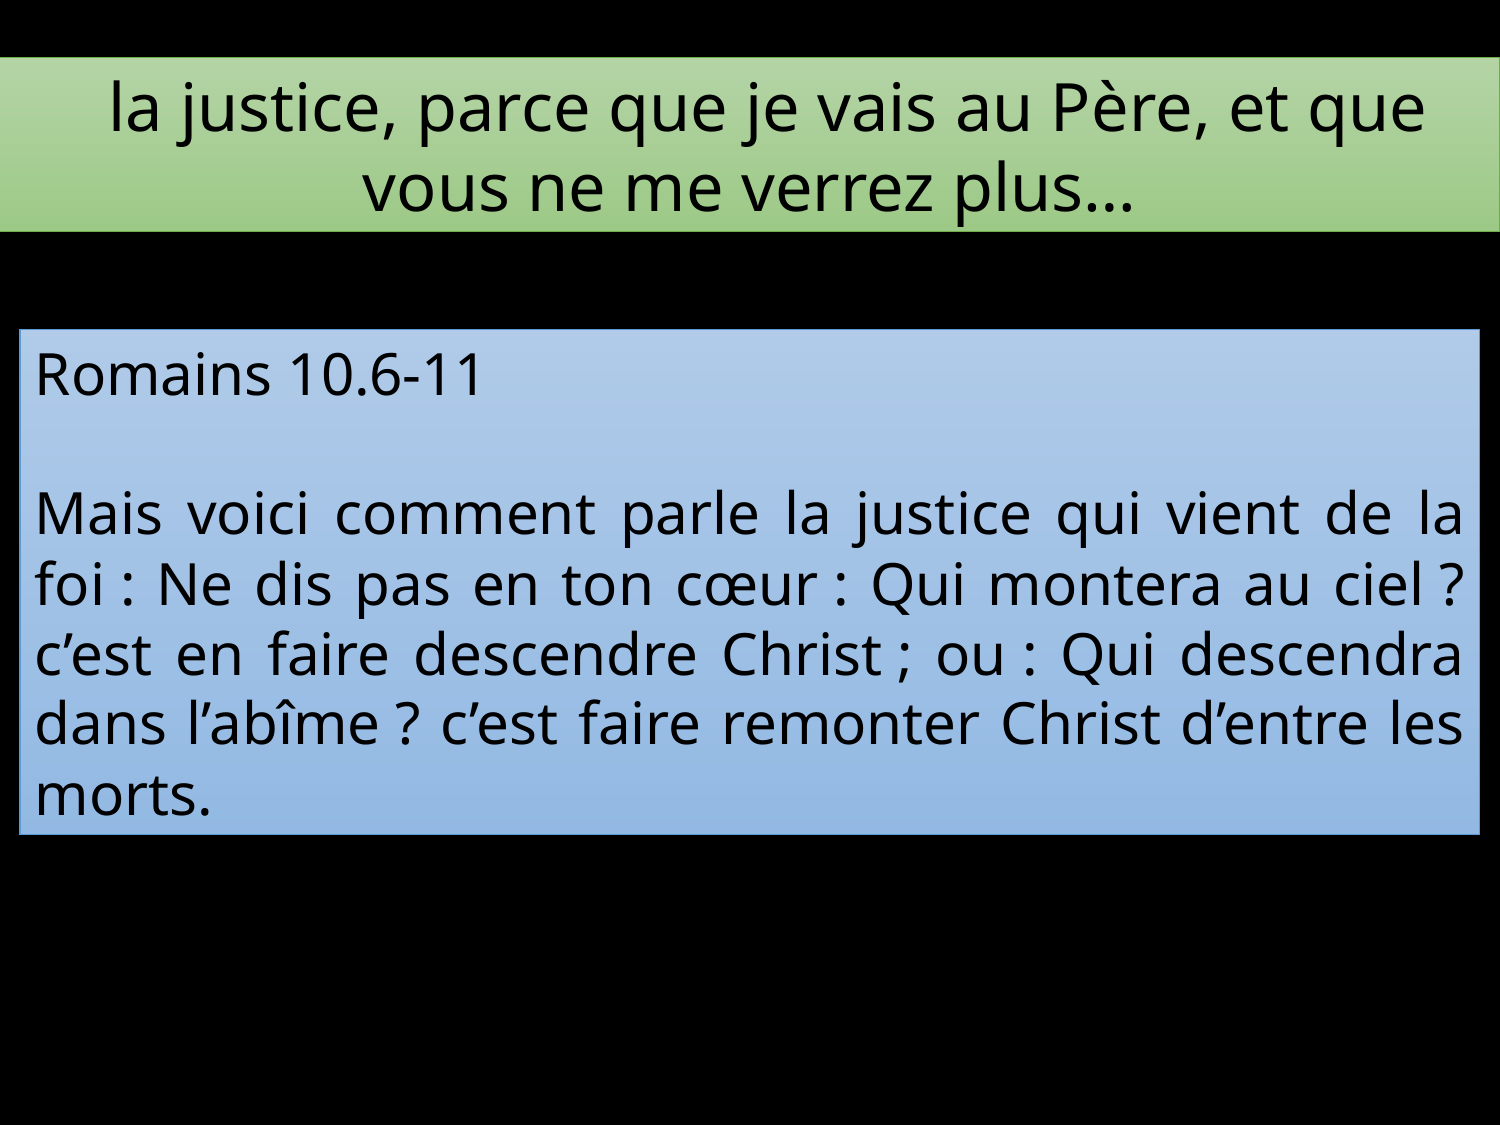

la justice, parce que je vais au Père, et que vous ne me verrez plus…
Romains 10.6-11
Mais voici comment parle la justice qui vient de la foi : Ne dis pas en ton cœur : Qui montera au ciel ? c’est en faire descendre Christ ; ou : Qui descendra dans l’abîme ? c’est faire remonter Christ d’entre les morts.